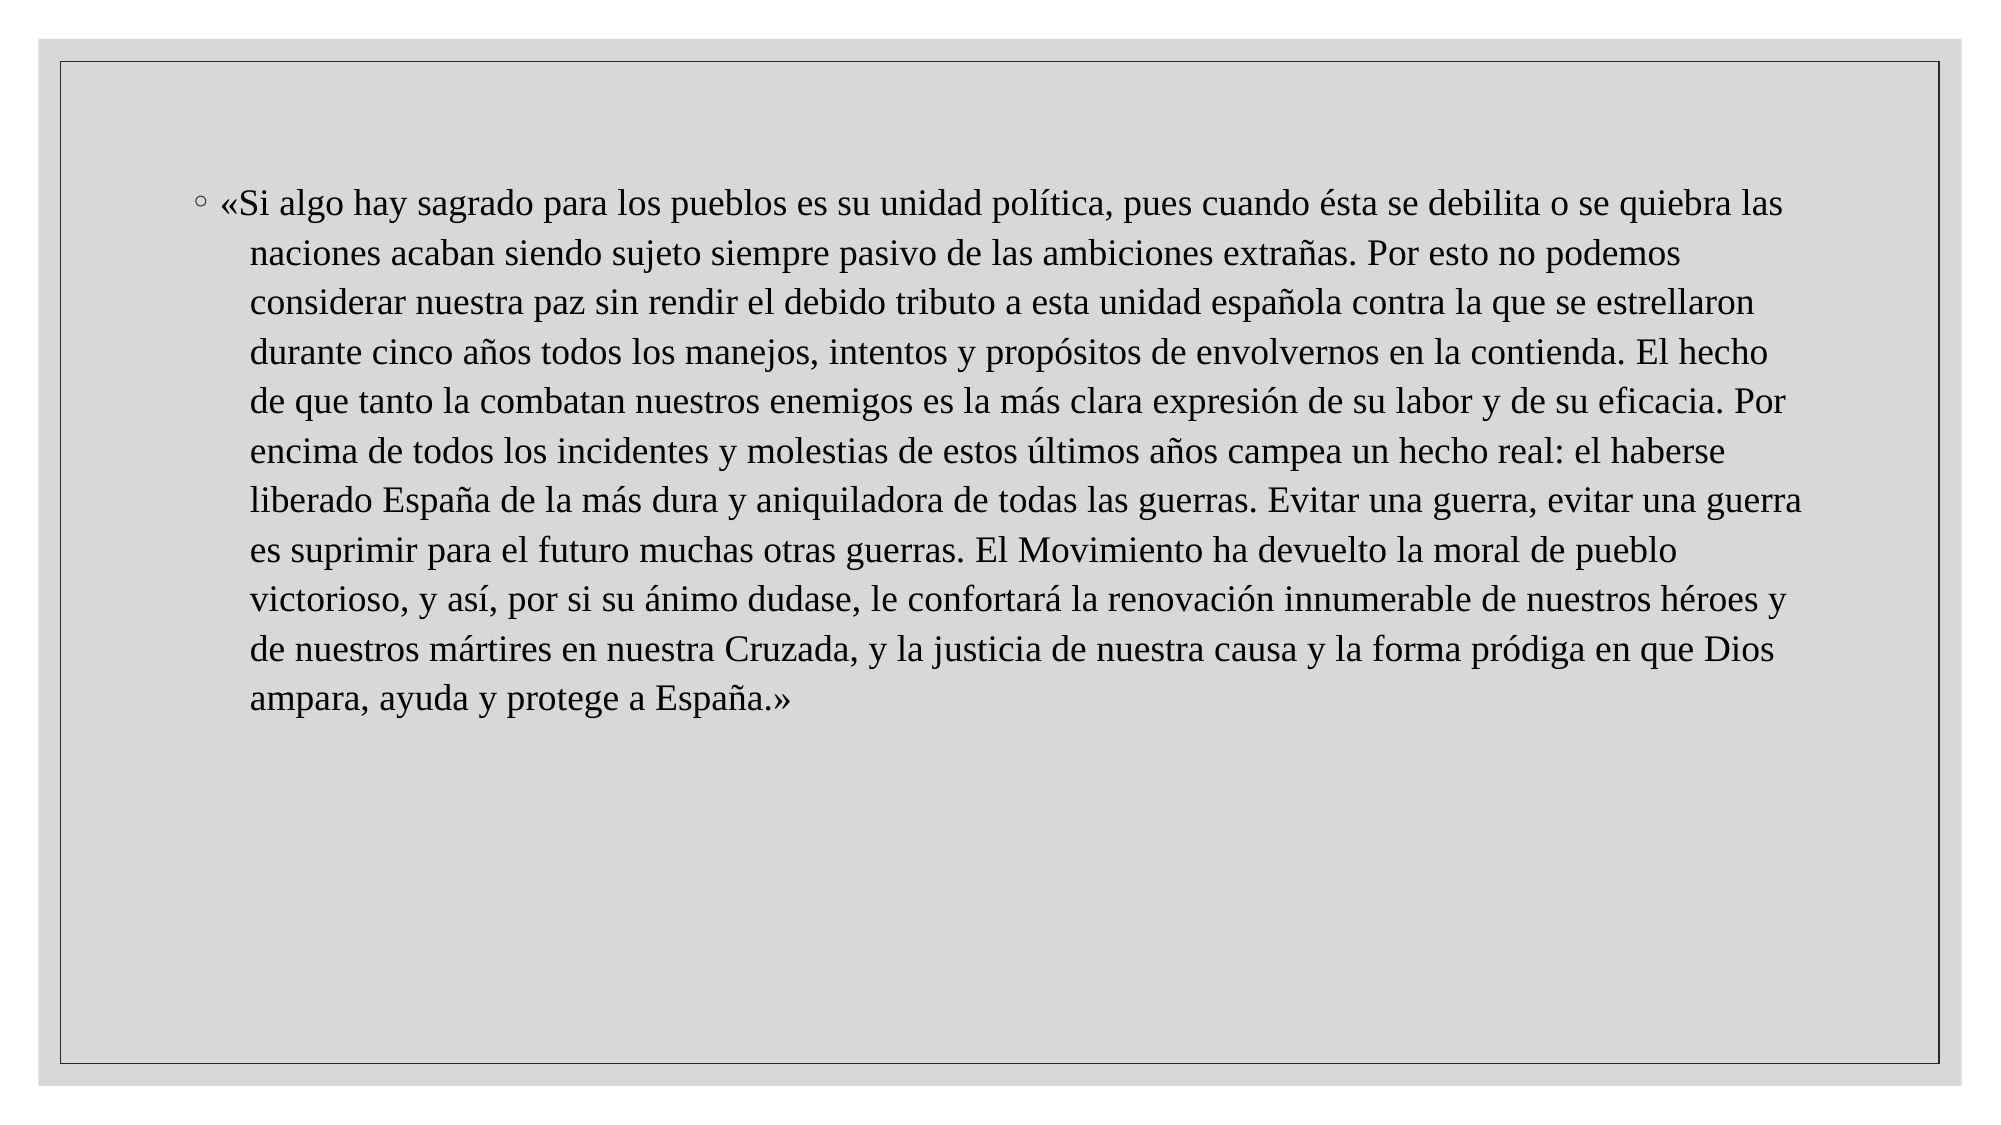

#
«Si algo hay sagrado para los pueblos es su unidad política, pues cuando ésta se debilita o se quiebra las naciones acaban siendo sujeto siempre pasivo de las ambiciones extrañas. Por esto no podemos considerar nuestra paz sin rendir el debido tributo a esta unidad española contra la que se estrellaron durante cinco años todos los manejos, intentos y propósitos de envolvernos en la contienda. El hecho de que tanto la combatan nuestros enemigos es la más clara expresión de su labor y de su eficacia. Por encima de todos los incidentes y molestias de estos últimos años campea un hecho real: el haberse liberado España de la más dura y aniquiladora de todas las guerras. Evitar una guerra, evitar una guerra es suprimir para el futuro muchas otras guerras. El Movimiento ha devuelto la moral de pueblo victorioso, y así, por si su ánimo dudase, le confortará la renovación innumerable de nuestros héroes y de nuestros mártires en nuestra Cruzada, y la justicia de nuestra causa y la forma pródiga en que Dios ampara, ayuda y protege a España.»